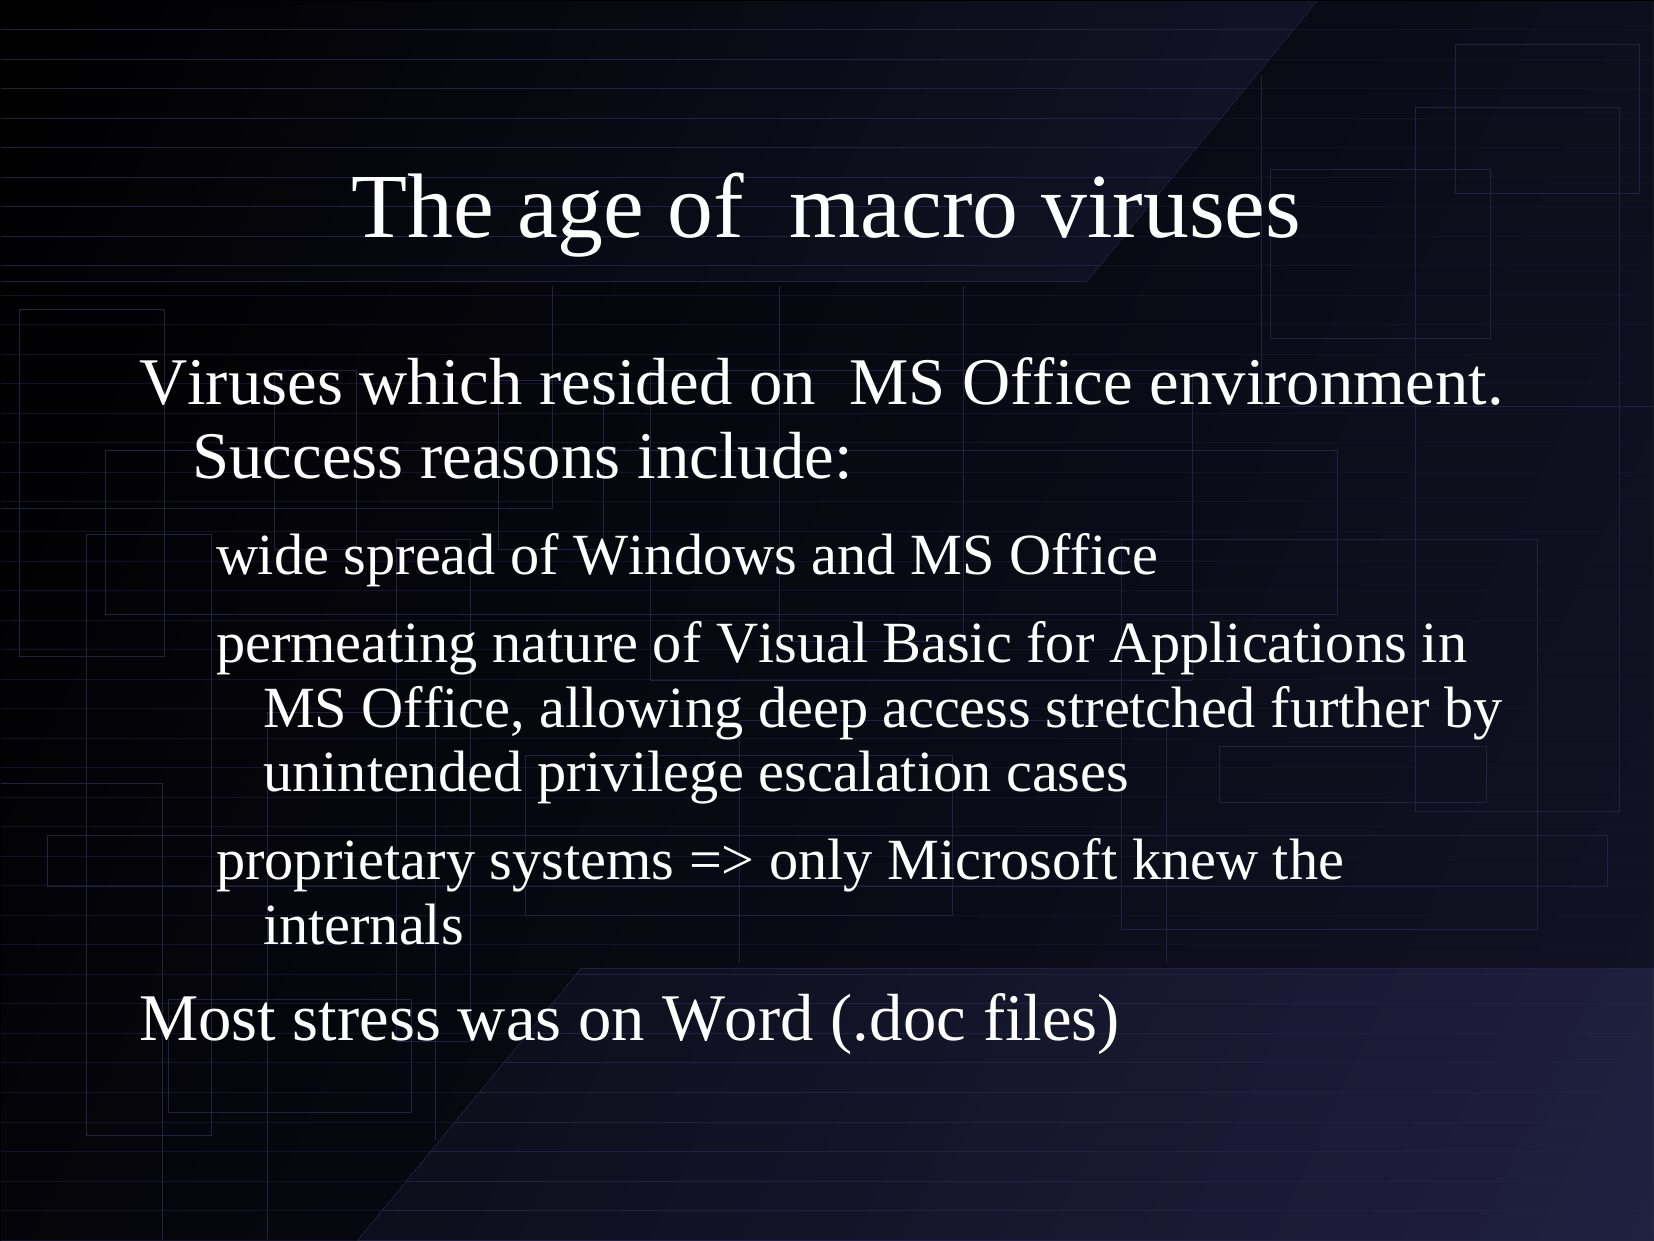

# The age of macro viruses
Viruses which resided on MS Office environment. Success reasons include:
wide spread of Windows and MS Office
permeating nature of Visual Basic for Applications in MS Office, allowing deep access stretched further by unintended privilege escalation cases
proprietary systems => only Microsoft knew the internals
Most stress was on Word (.doc files)